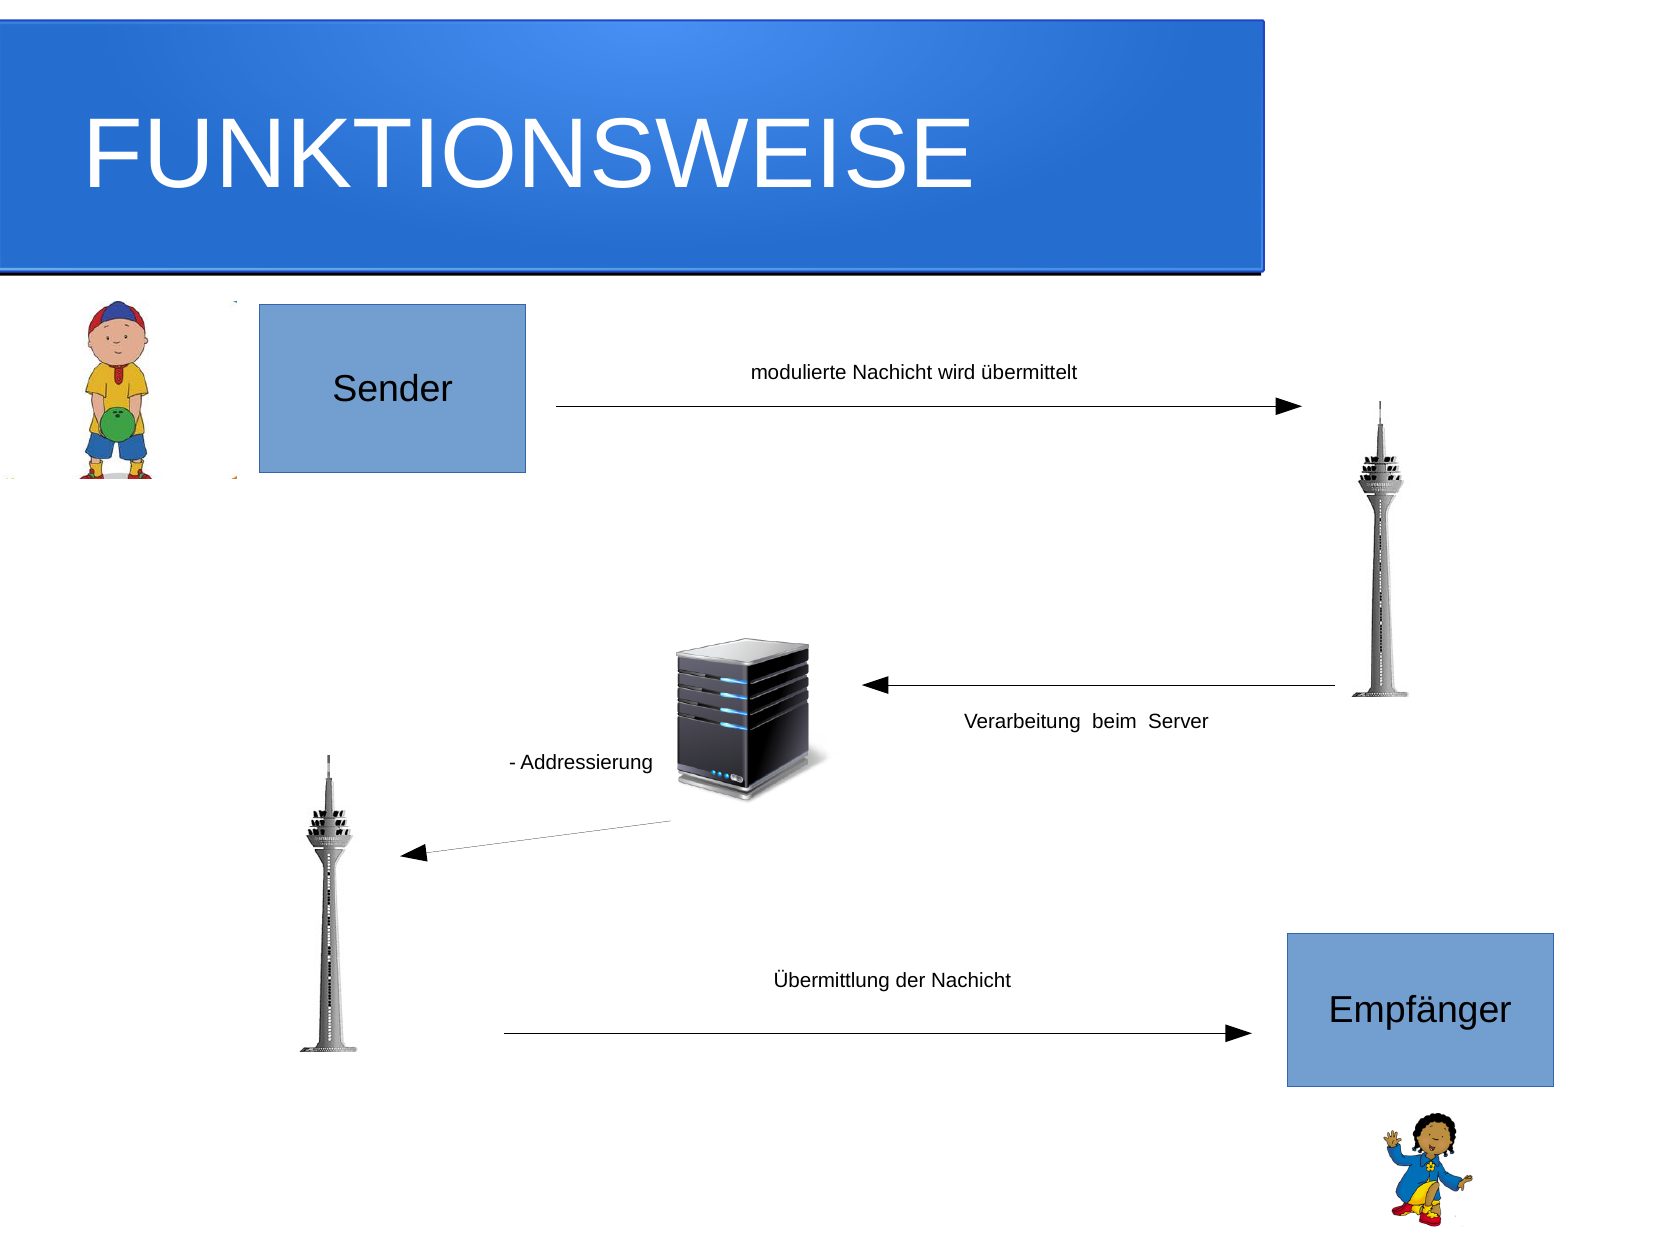

# FUNKTIONSWEISE
 modulierte Nachicht wird übermittelt
 Verarbeitung beim Server
- Addressierung
 Übermittlung der Nachicht
Sender
Empfänger